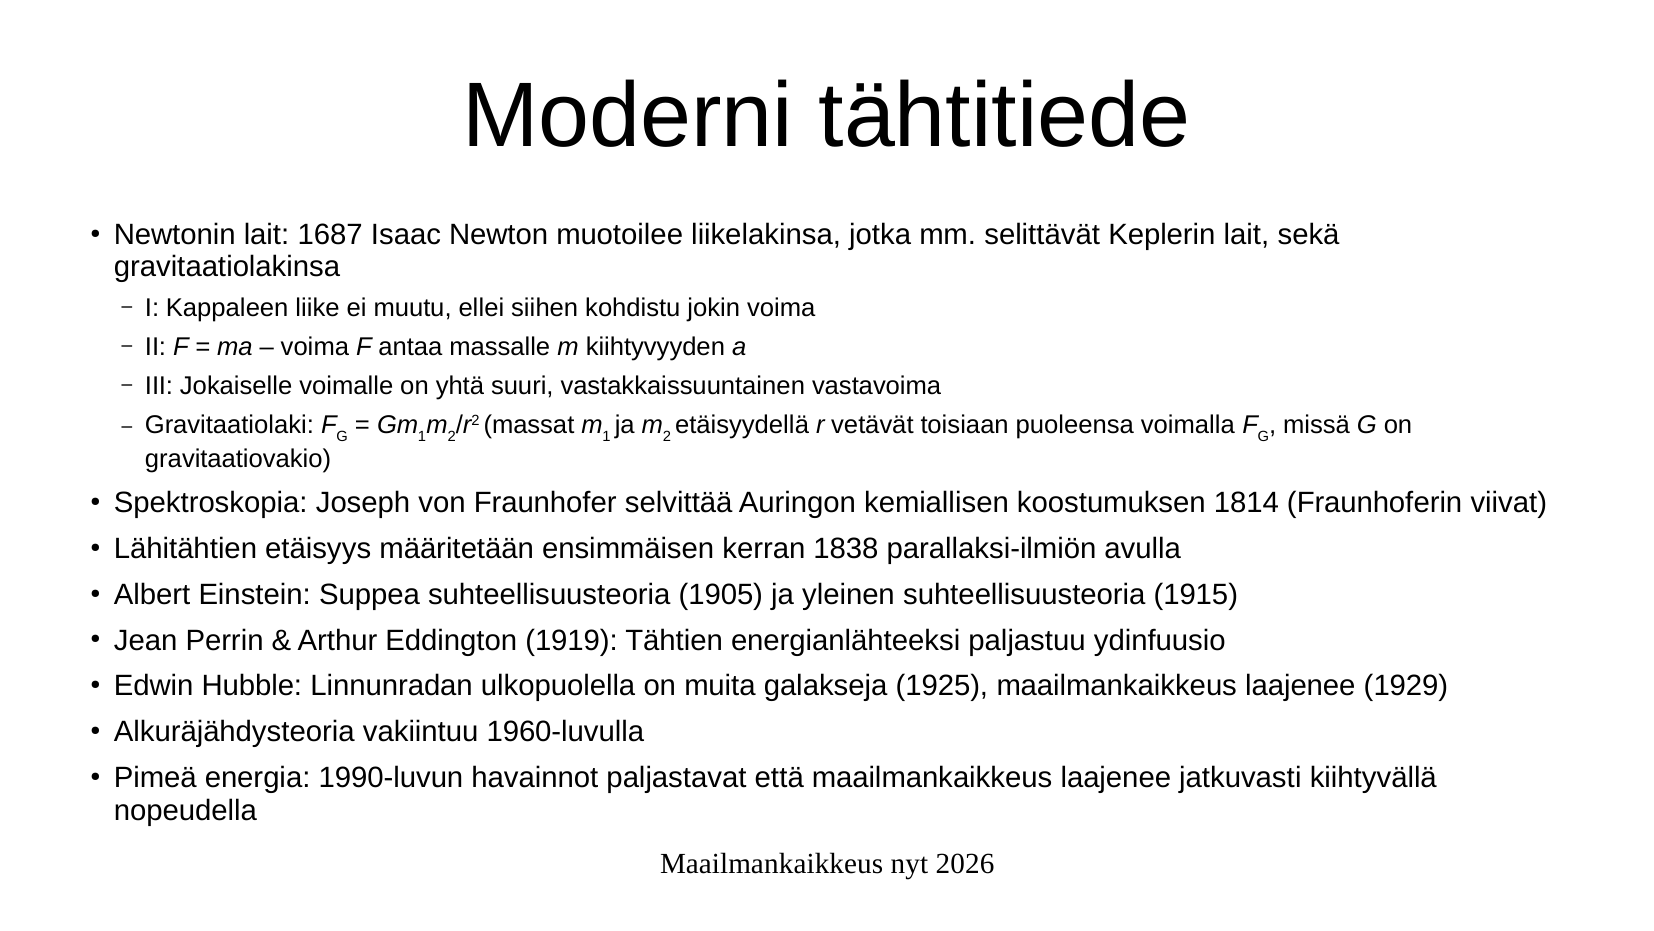

# Moderni tähtitiede
Newtonin lait: 1687 Isaac Newton muotoilee liikelakinsa, jotka mm. selittävät Keplerin lait, sekä gravitaatiolakinsa
I: Kappaleen liike ei muutu, ellei siihen kohdistu jokin voima
II: F = ma – voima F antaa massalle m kiihtyvyyden a
III: Jokaiselle voimalle on yhtä suuri, vastakkaissuuntainen vastavoima
Gravitaatiolaki: FG = Gm1m2/r2 (massat m1 ja m2 etäisyydellä r vetävät toisiaan puoleensa voimalla FG, missä G on gravitaatiovakio)
Spektroskopia: Joseph von Fraunhofer selvittää Auringon kemiallisen koostumuksen 1814 (Fraunhoferin viivat)
Lähitähtien etäisyys määritetään ensimmäisen kerran 1838 parallaksi-ilmiön avulla
Albert Einstein: Suppea suhteellisuusteoria (1905) ja yleinen suhteellisuusteoria (1915)
Jean Perrin & Arthur Eddington (1919): Tähtien energianlähteeksi paljastuu ydinfuusio
Edwin Hubble: Linnunradan ulkopuolella on muita galakseja (1925), maailmankaikkeus laajenee (1929)
Alkuräjähdysteoria vakiintuu 1960-luvulla
Pimeä energia: 1990-luvun havainnot paljastavat että maailmankaikkeus laajenee jatkuvasti kiihtyvällä nopeudella